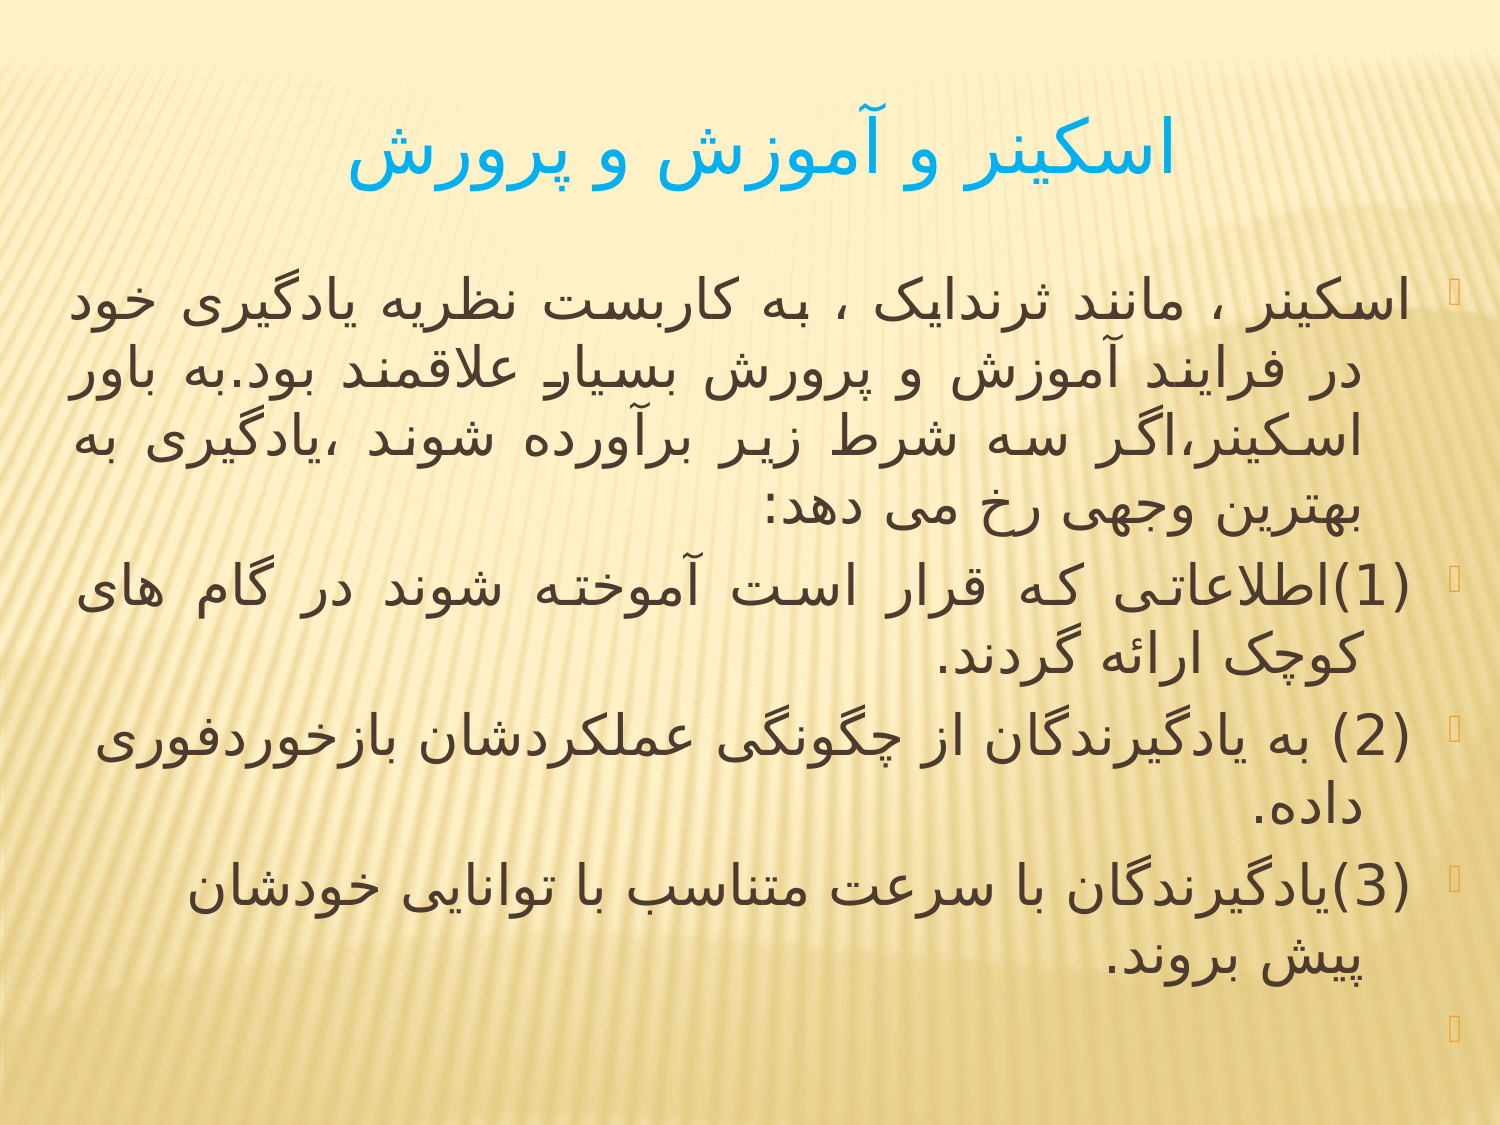

# اسکینر و آموزش و پرورش
اسکینر ، مانند ثرندایک ، به کاربست نظریه یادگیری خود در فرایند آموزش و پرورش بسیار علاقمند بود.به باور اسکینر،اگر سه شرط زیر برآورده شوند ،یادگیری به بهترین وجهی رخ می دهد:
(1)اطلاعاتی که قرار است آموخته شوند در گام های کوچک ارائه گردند.
(2) به یادگیرندگان از چگونگی عملکردشان بازخوردفوری داده.
(3)یادگیرندگان با سرعت متناسب با توانایی خودشان پیش بروند.